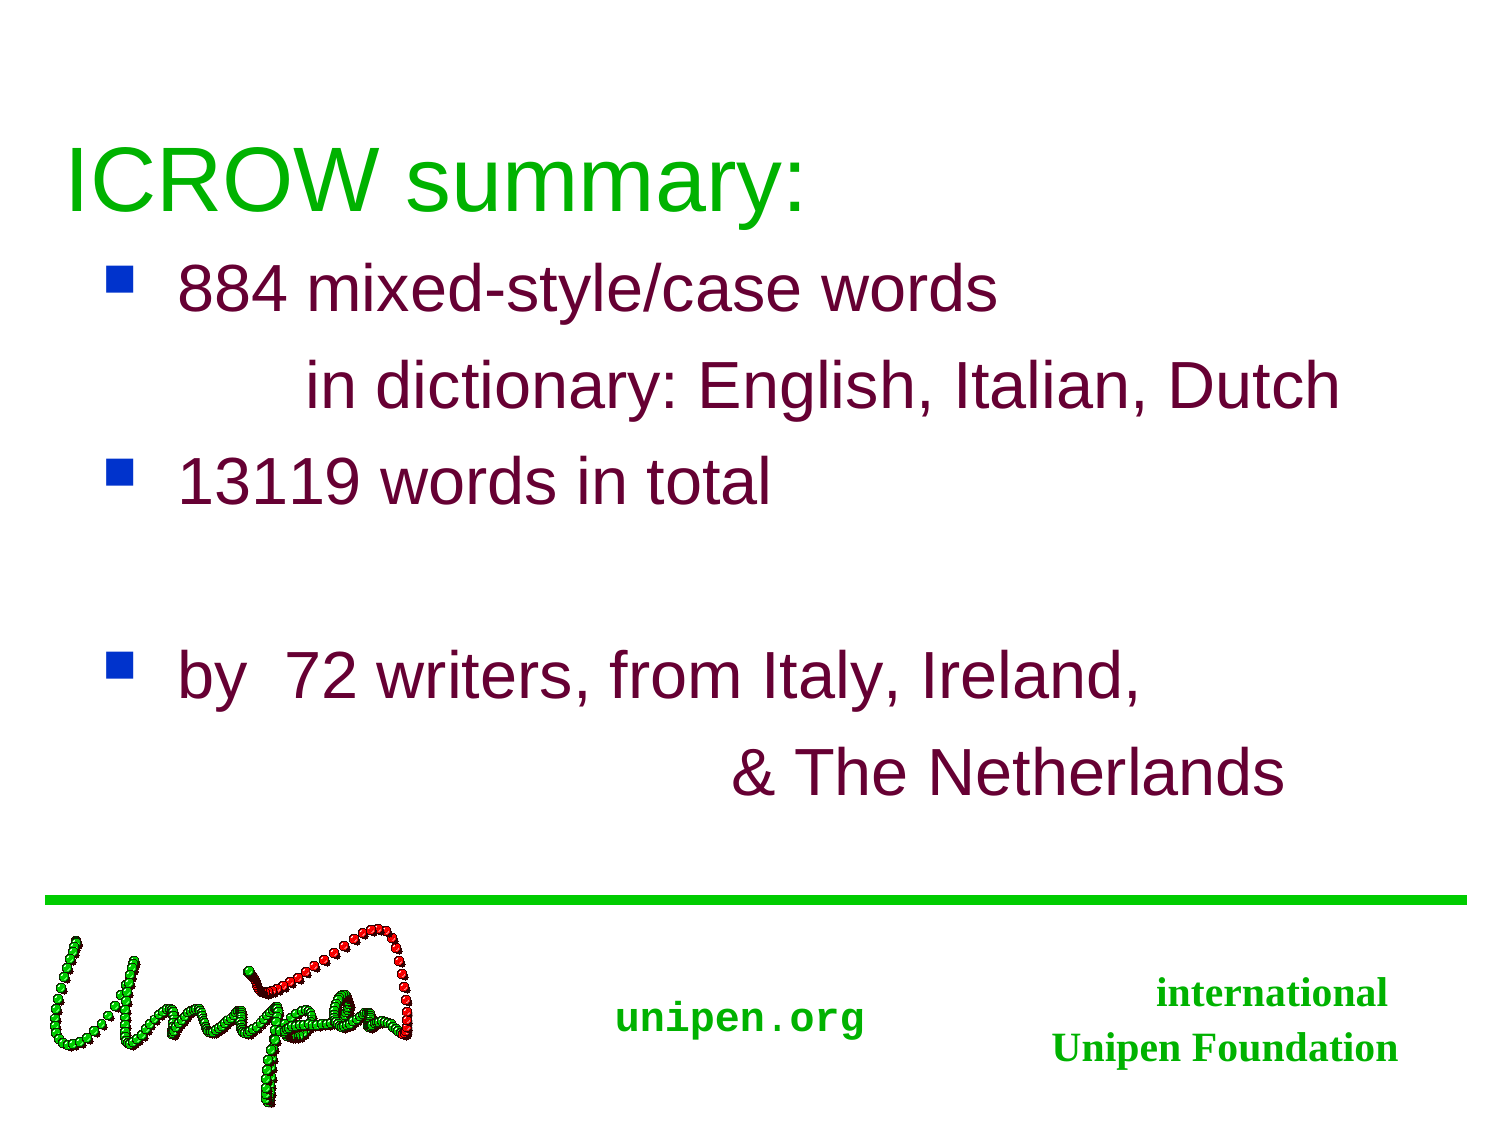

# ICROW summary:
 884 mixed-style/case words
 in dictionary: English, Italian, Dutch
 13119 words in total
 by 72 writers, from Italy, Ireland,
 & The Netherlands